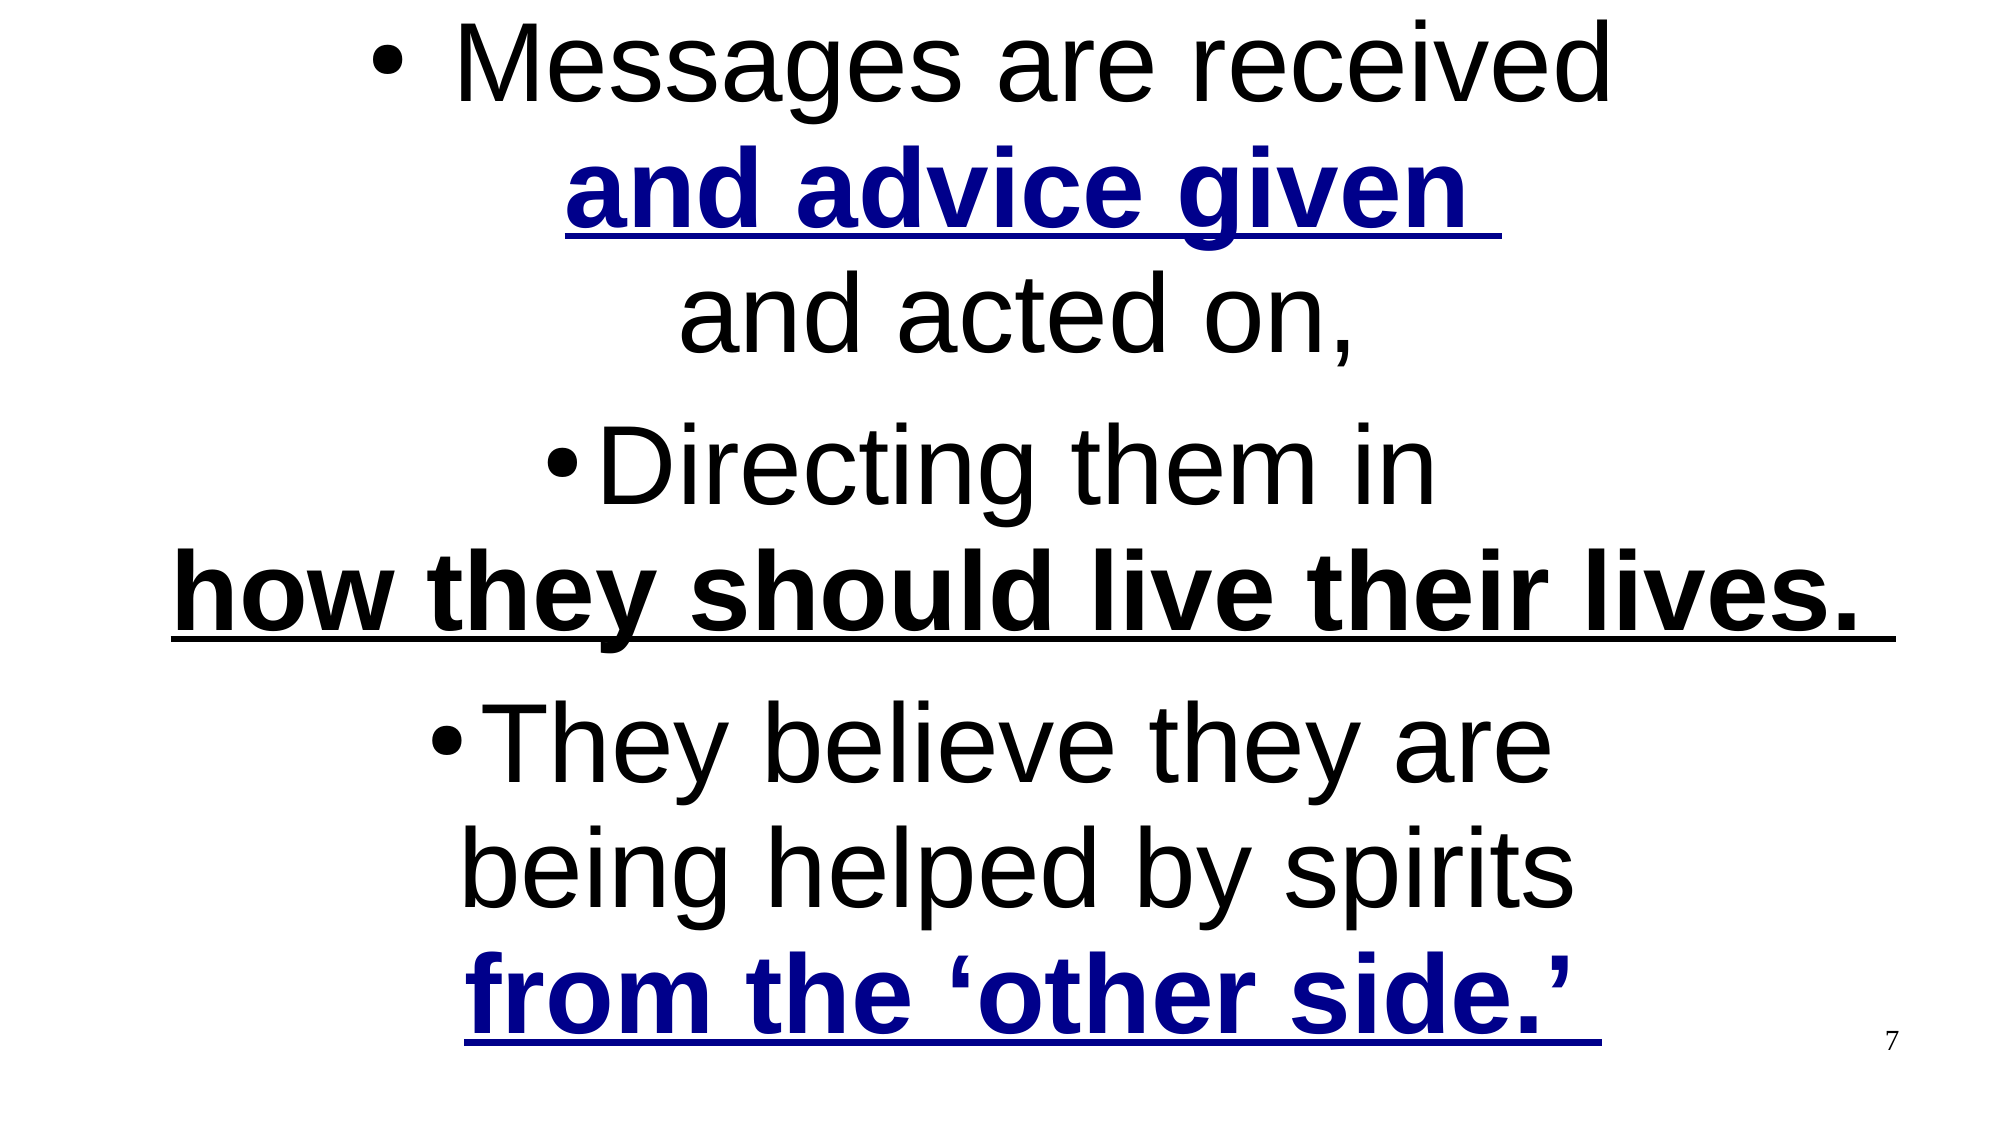

# Messages are received and advice given and acted on,
Directing them in
how they should live their lives.
They believe they are
being helped by spirits
from the ‘other side.’
7